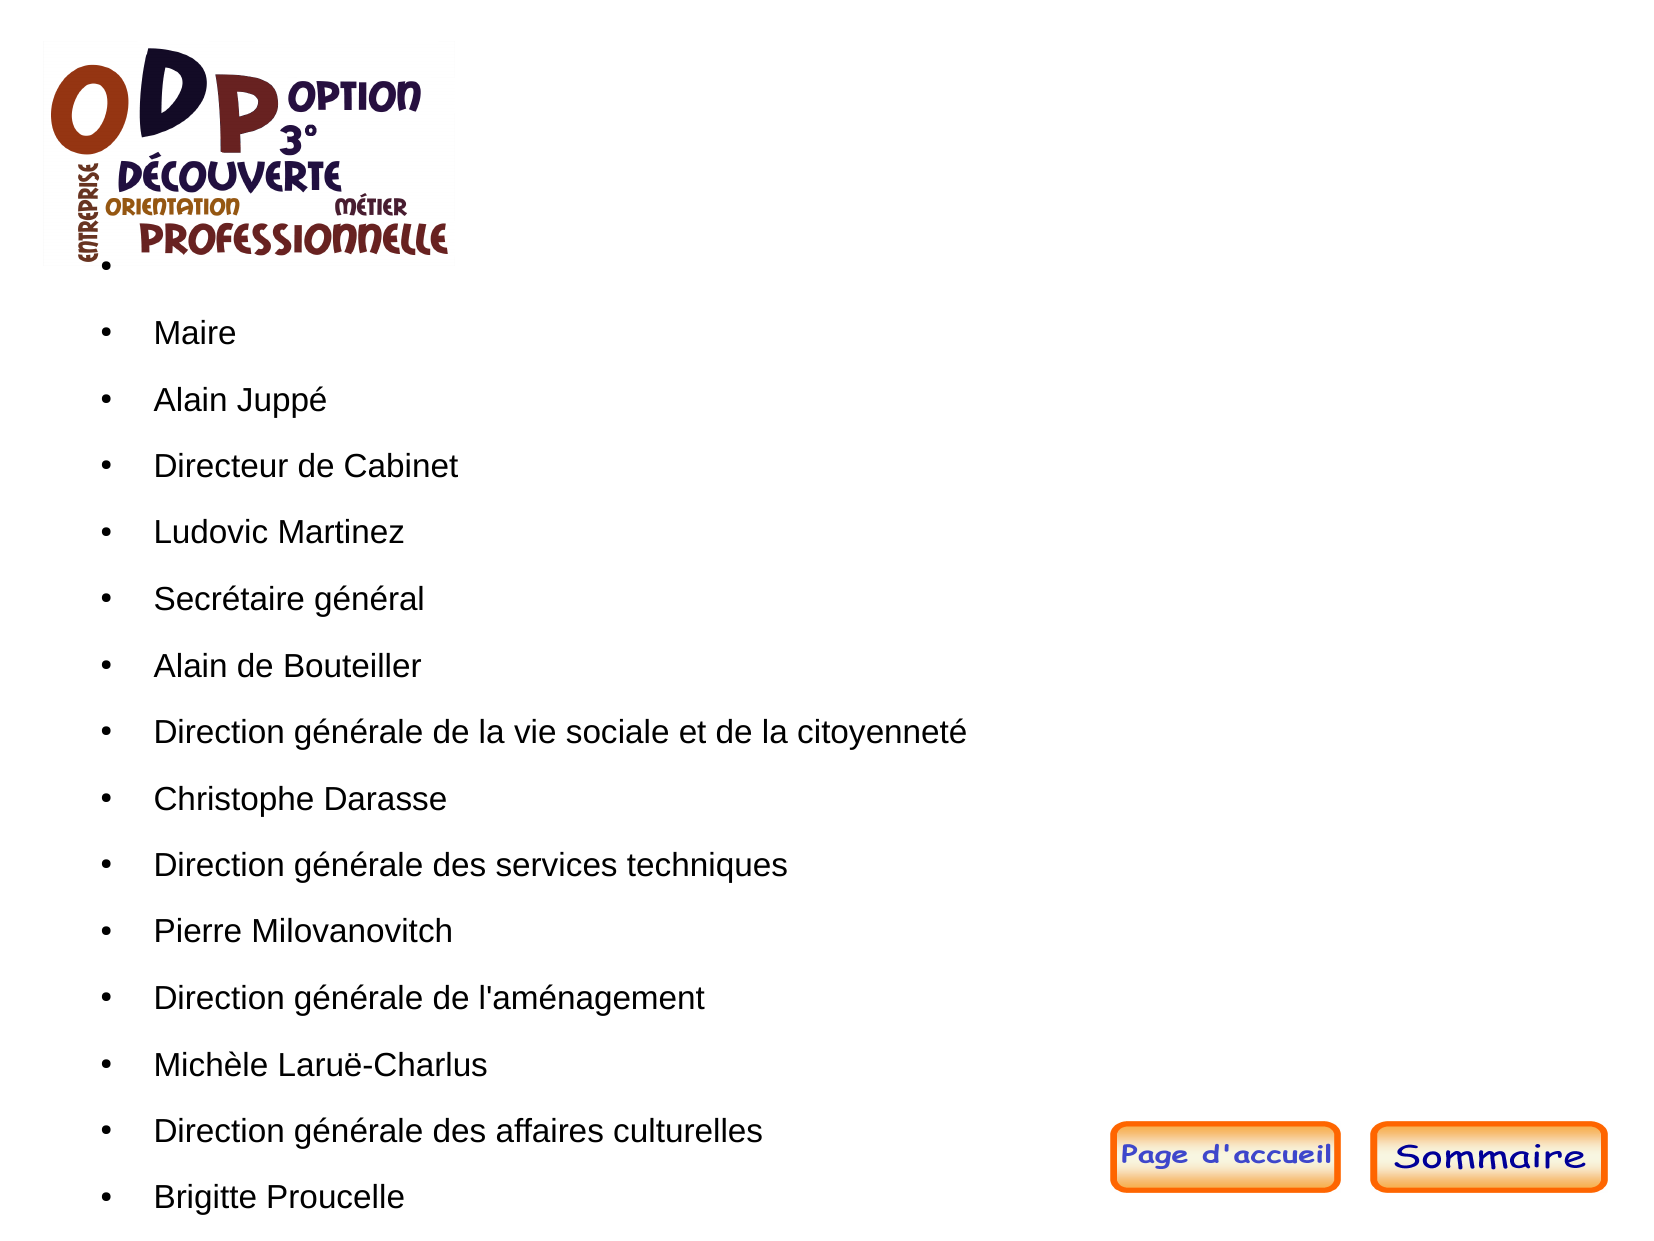

#
Maire
Alain Juppé
Directeur de Cabinet
Ludovic Martinez
Secrétaire général
Alain de Bouteiller
Direction générale de la vie sociale et de la citoyenneté
Christophe Darasse
Direction générale des services techniques
Pierre Milovanovitch
Direction générale de l'aménagement
Michèle Laruë-Charlus
Direction générale des affaires culturelles
Brigitte Proucelle
Direction générale de la vie urbaine et de la proximité
Christophe Ernoult
Direction générale des finances et de la gestion
Christophe Leuret
Direction générale de l'innovation numérique et des systèmes d'information
Pascale Avarguès